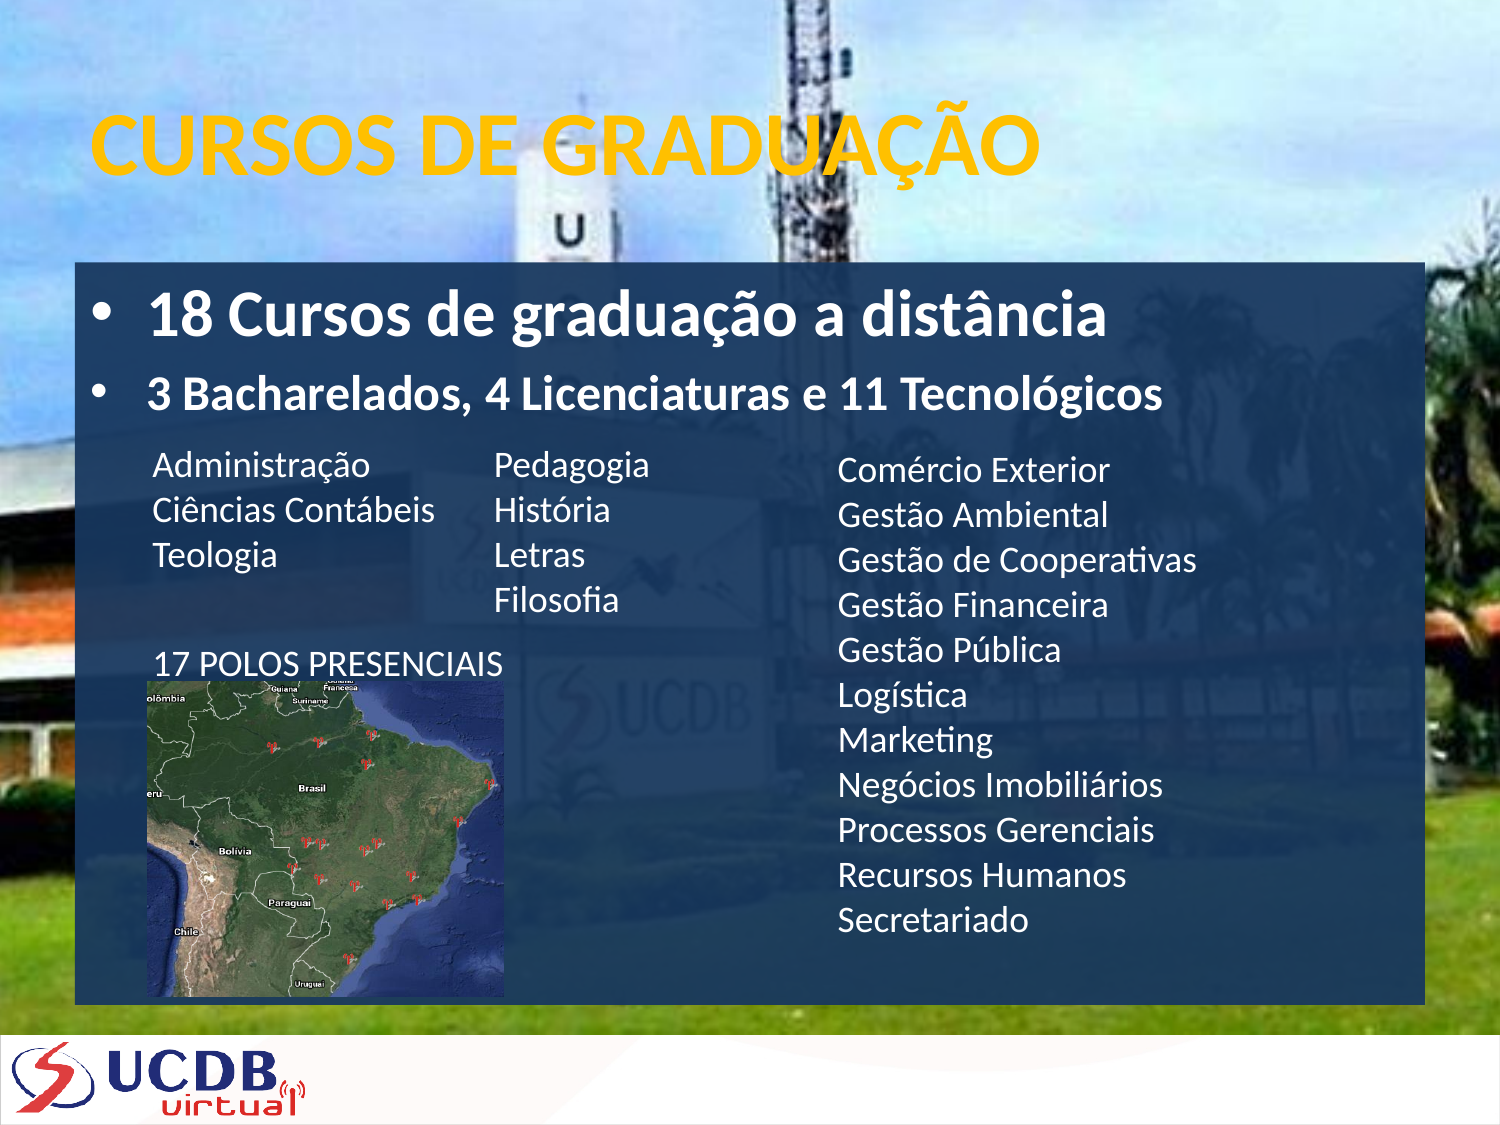

# CURSOS DE GRADUAÇÃO
18 Cursos de graduação a distância​
3 Bacharelados, 4 Licenciaturas e 11 Tecnológicos
Administração
Ciências Contábeis
Teologia
Pedagogia
História
Letras
Filosofia
Comércio Exterior
Gestão Ambiental
Gestão de Cooperativas
Gestão Financeira
Gestão Pública
Logística
Marketing
Negócios Imobiliários
Processos Gerenciais
Recursos Humanos
Secretariado
17 POLOS PRESENCIAIS